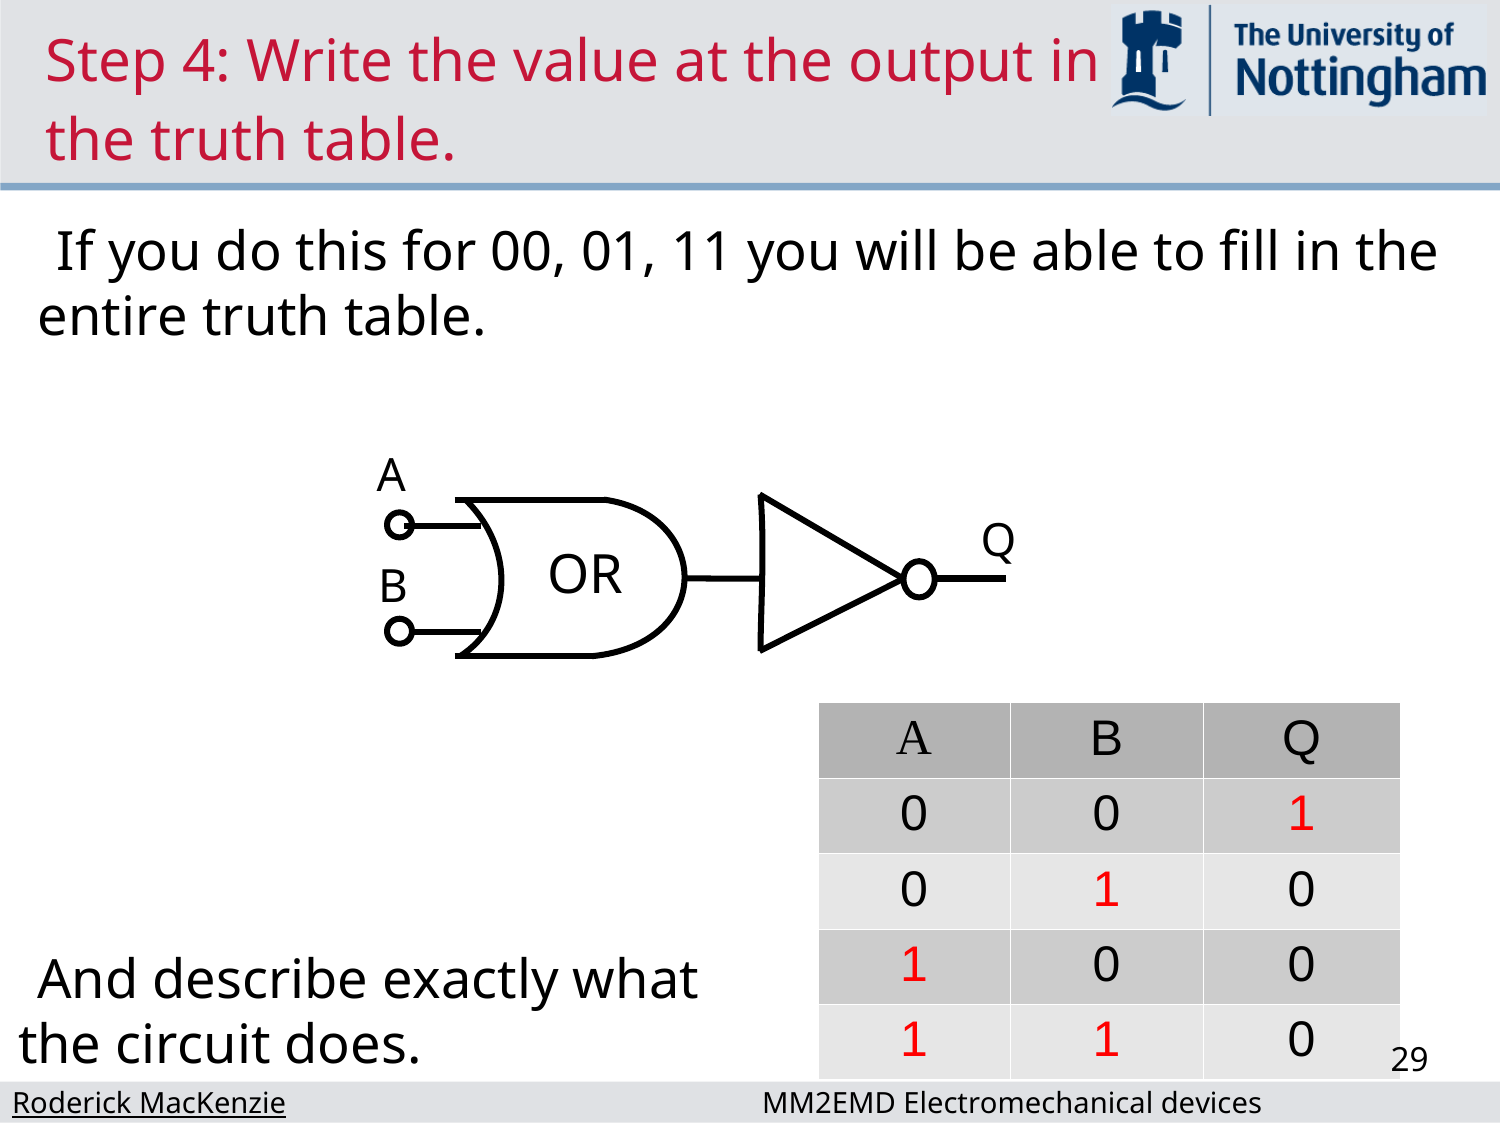

# Step 4: Write the value at the output in the truth table.
If you do this for 00, 01, 11 you will be able to fill in the entire truth table.
A
Q
OR
B
| A | B | Q |
| --- | --- | --- |
| 0 | 0 | 1 |
| 0 | 1 | 0 |
| 1 | 0 | 0 |
| 1 | 1 | 0 |
And describe exactly what the circuit does.